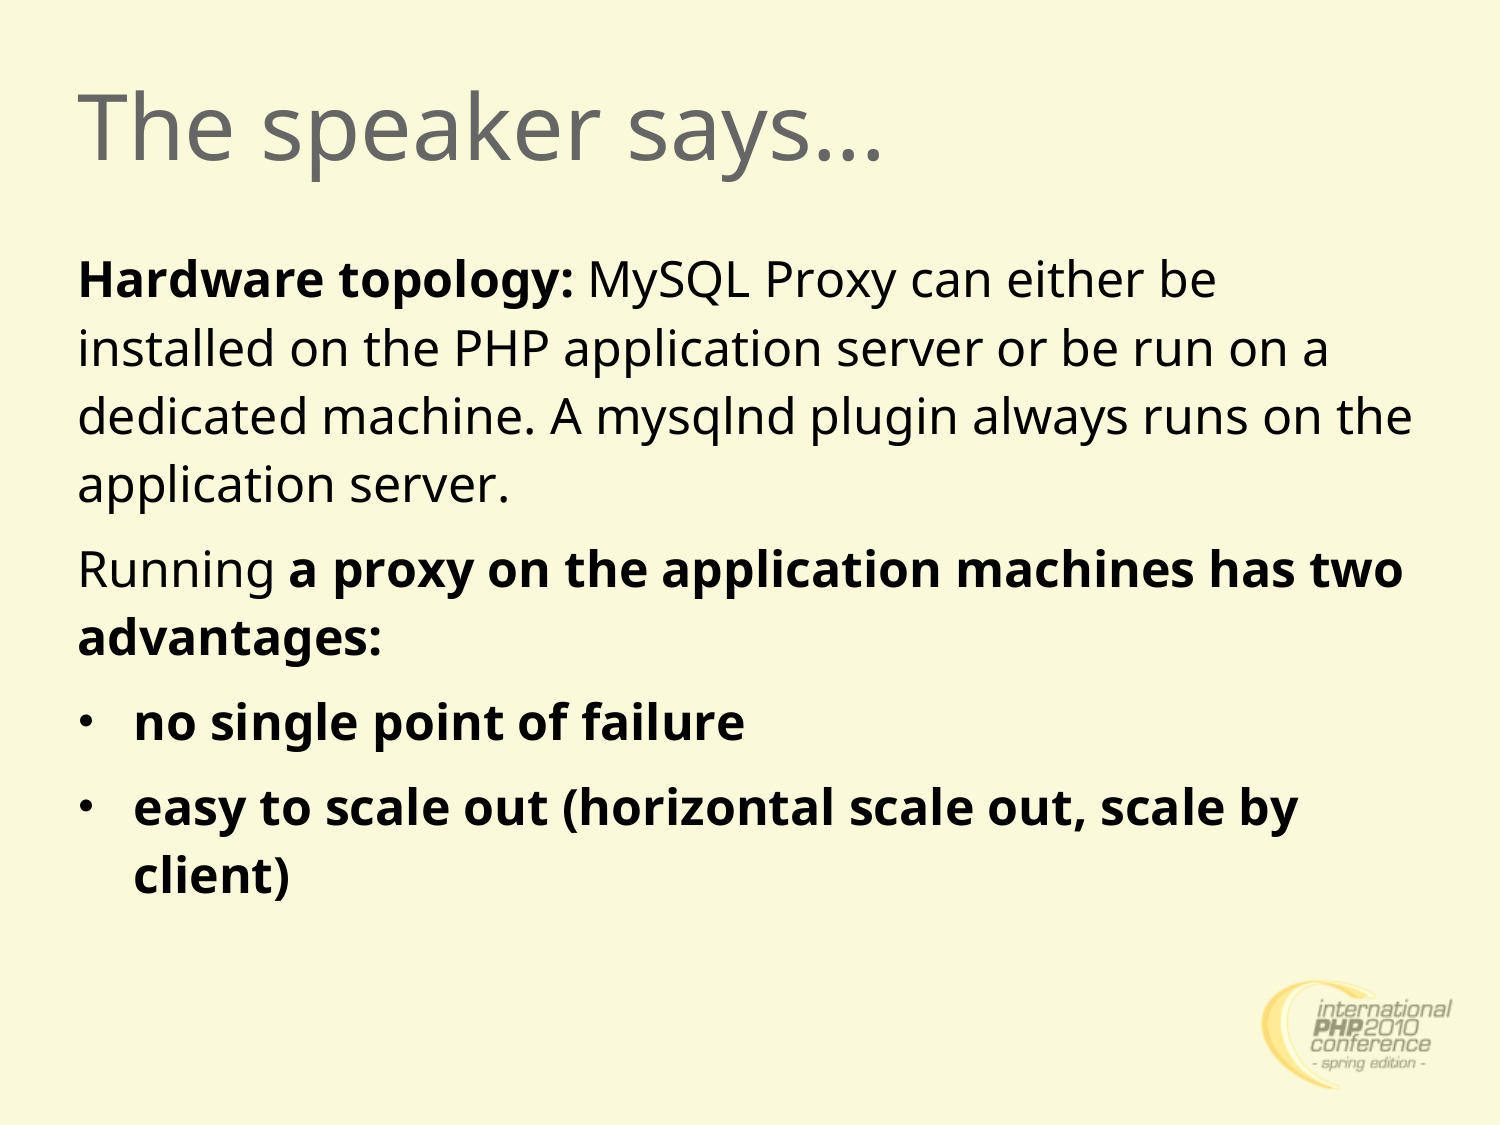

# The speaker says...
Hardware topology: MySQL Proxy can either be installed on the PHP application server or be run on a dedicated machine. A mysqlnd plugin always runs on the application server.
Running a proxy on the application machines has two advantages:
no single point of failure
easy to scale out (horizontal scale out, scale by client)